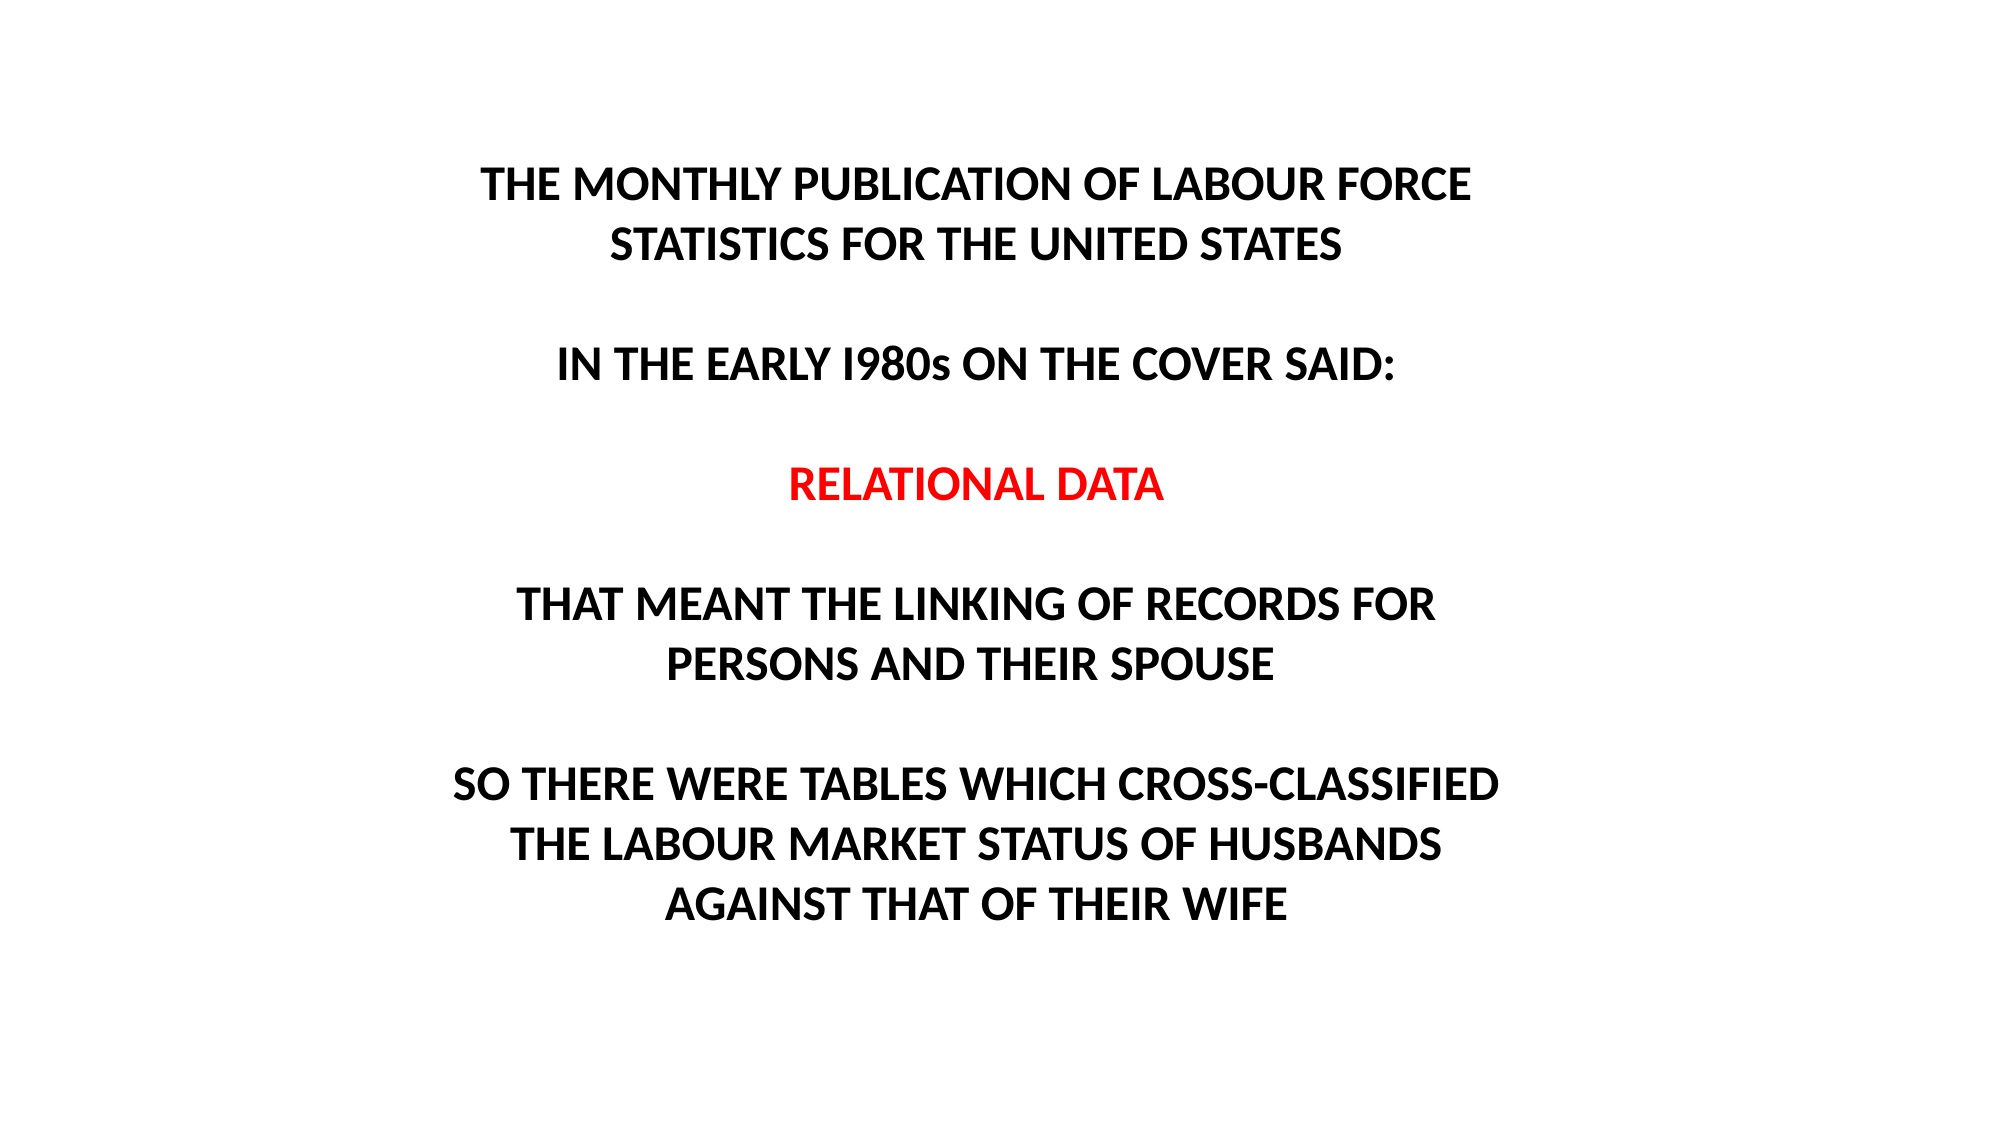

THE MONTHLY PUBLICATION OF LABOUR FORCE STATISTICS FOR THE UNITED STATES
IN THE EARLY I980s ON THE COVER SAID:
RELATIONAL DATA
THAT MEANT THE LINKING OF RECORDS FOR PERSONS AND THEIR SPOUSE
SO THERE WERE TABLES WHICH CROSS-CLASSIFIED THE LABOUR MARKET STATUS OF HUSBANDS AGAINST THAT OF THEIR WIFE